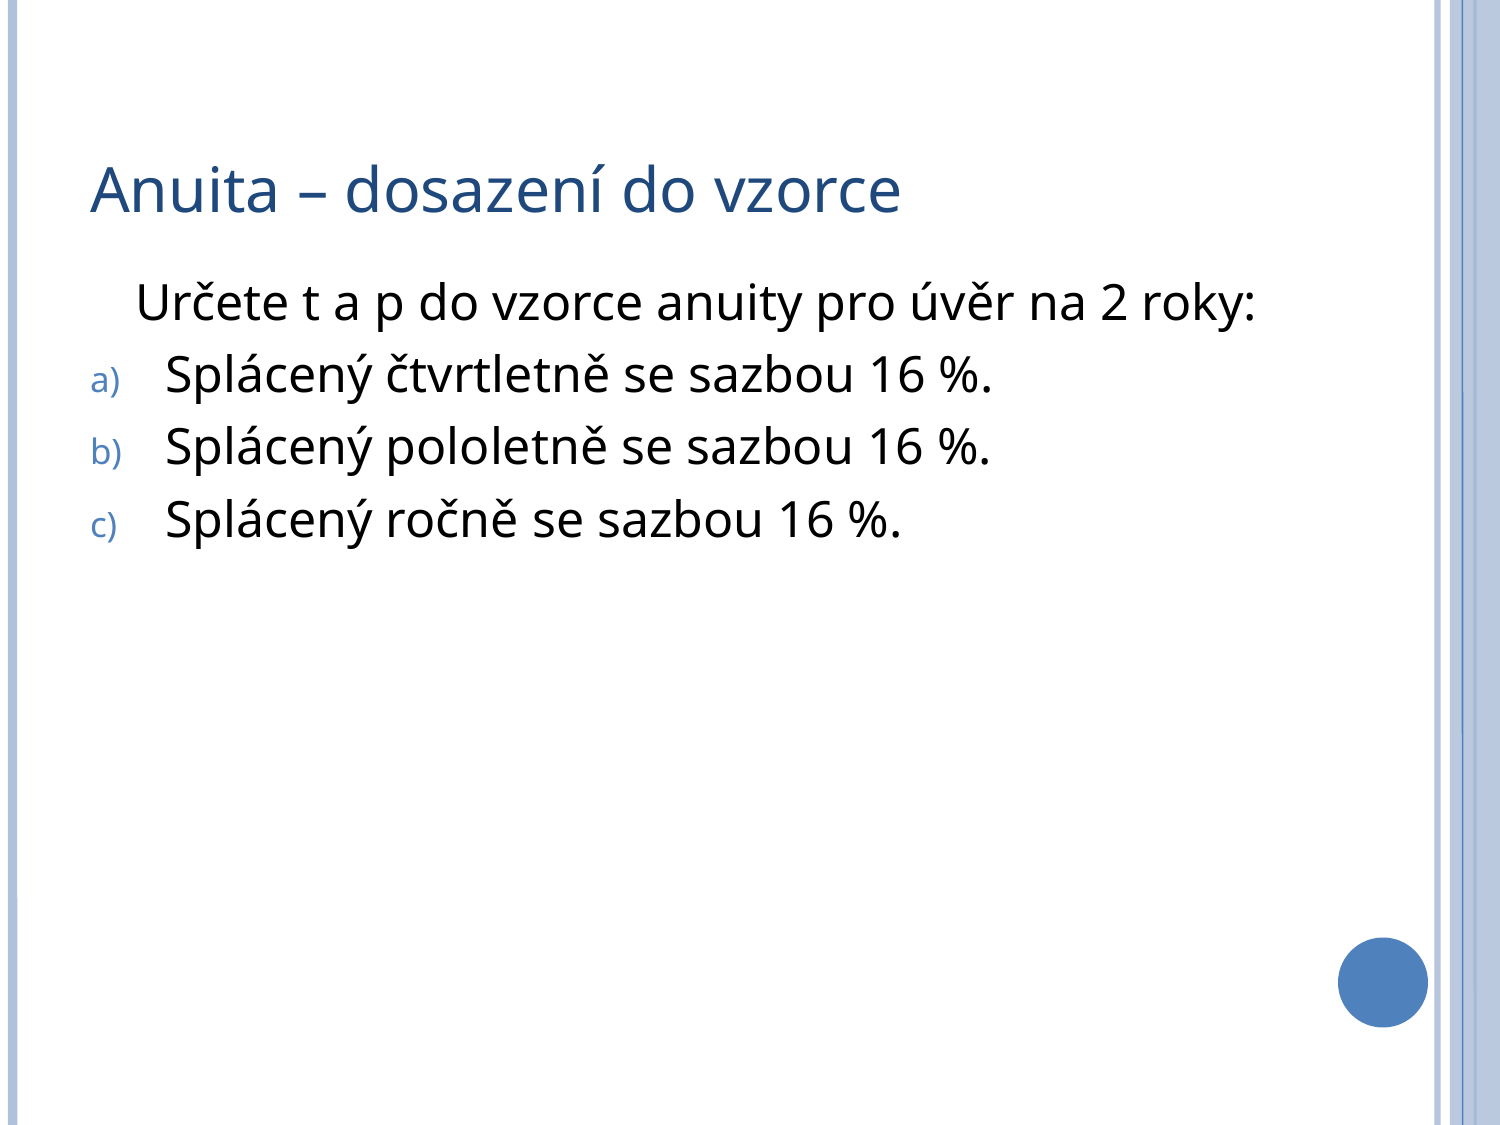

# Anuita – dosazení do vzorce
Určete t a p do vzorce anuity pro úvěr na 2 roky:
Splácený čtvrtletně se sazbou 16 %.
Splácený pololetně se sazbou 16 %.
Splácený ročně se sazbou 16 %.